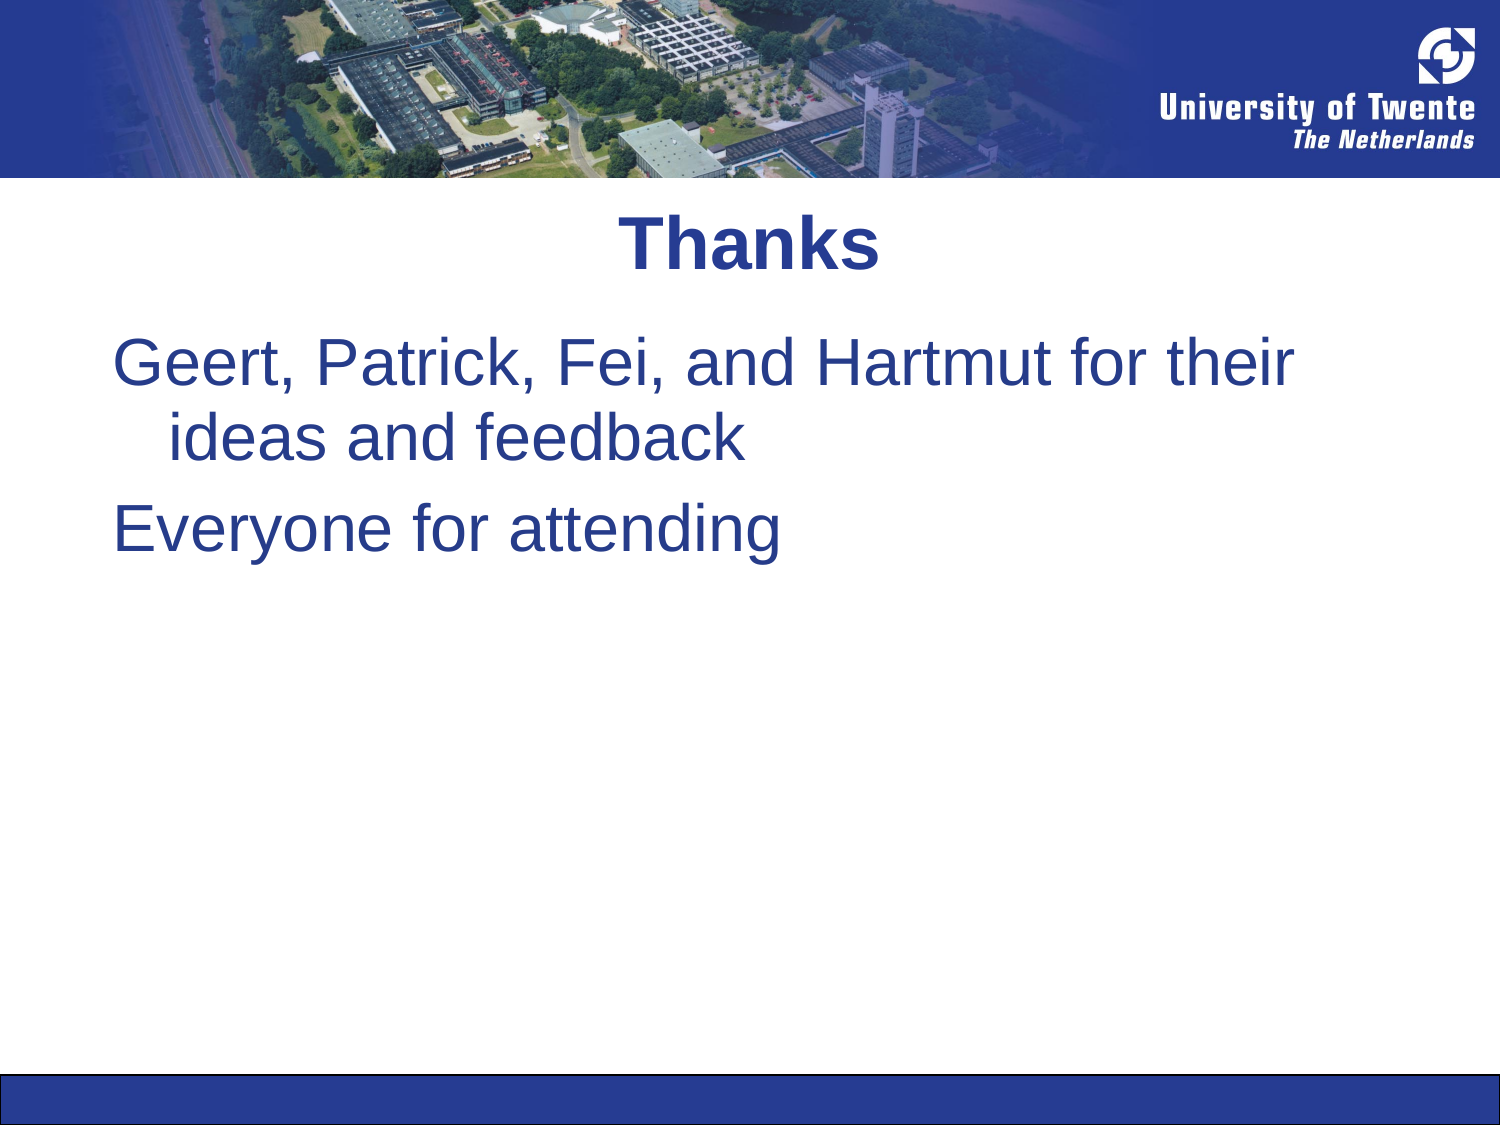

# Thanks
Geert, Patrick, Fei, and Hartmut for their ideas and feedback
Everyone for attending